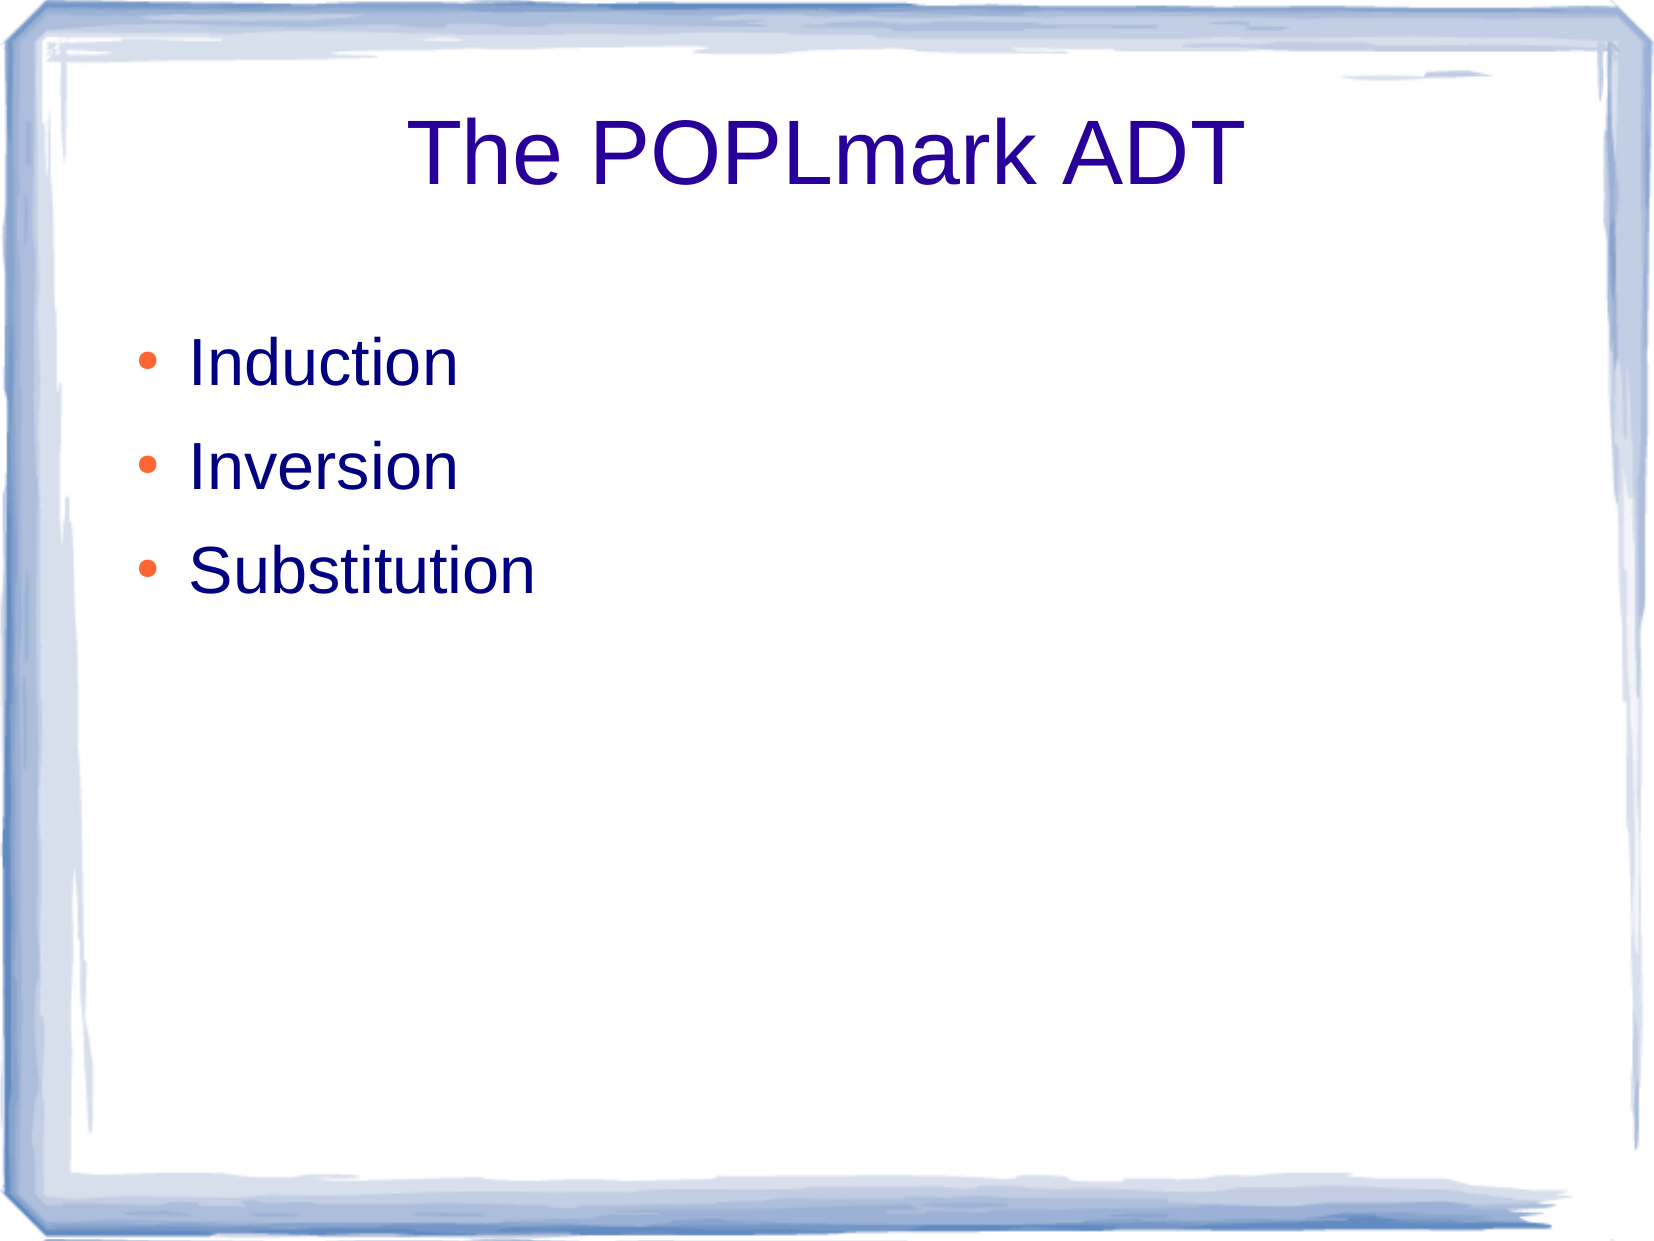

# The POPLmark ADT
Induction
Inversion
Substitution